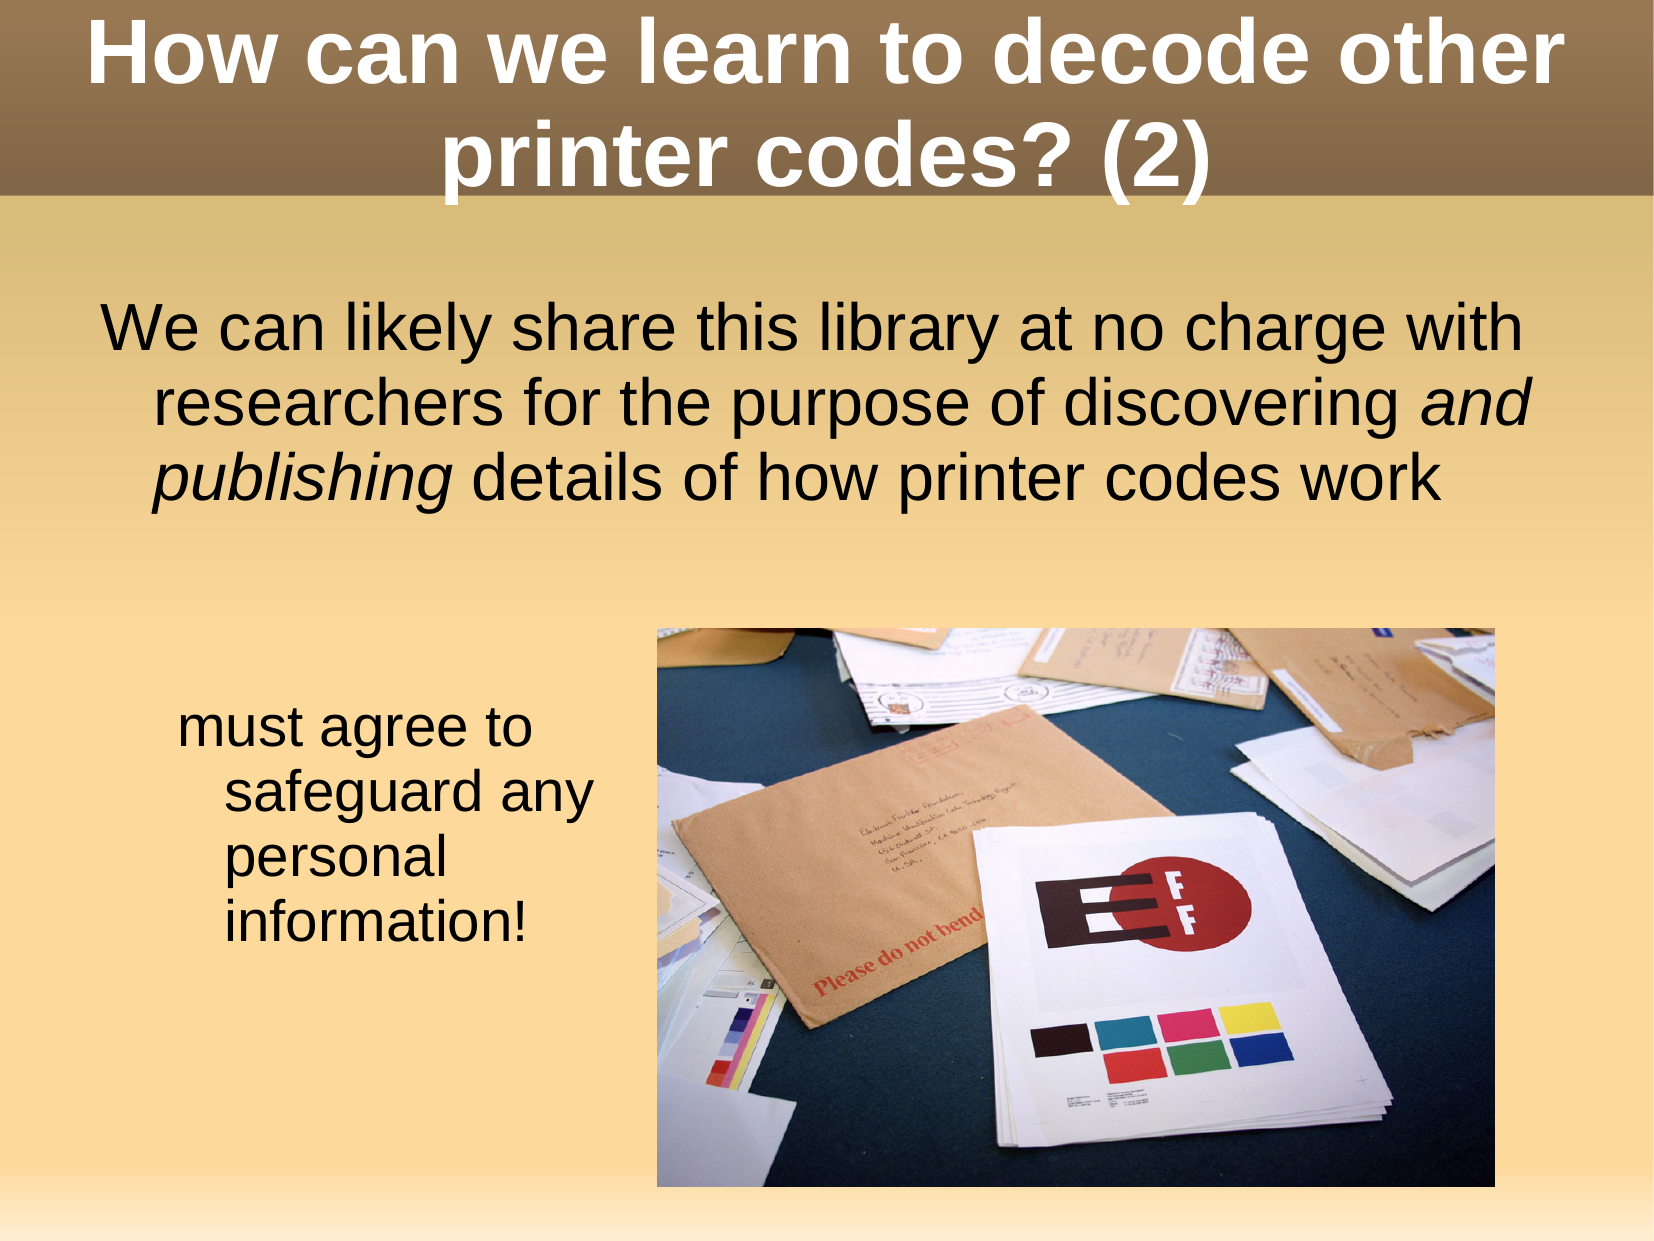

# How can we learn to decode other printer codes? (2)
We can likely share this library at no charge with researchers for the purpose of discovering and publishing details of how printer codes work
must agree to
safeguard any
personal
information!
photo:
Quinn Norton